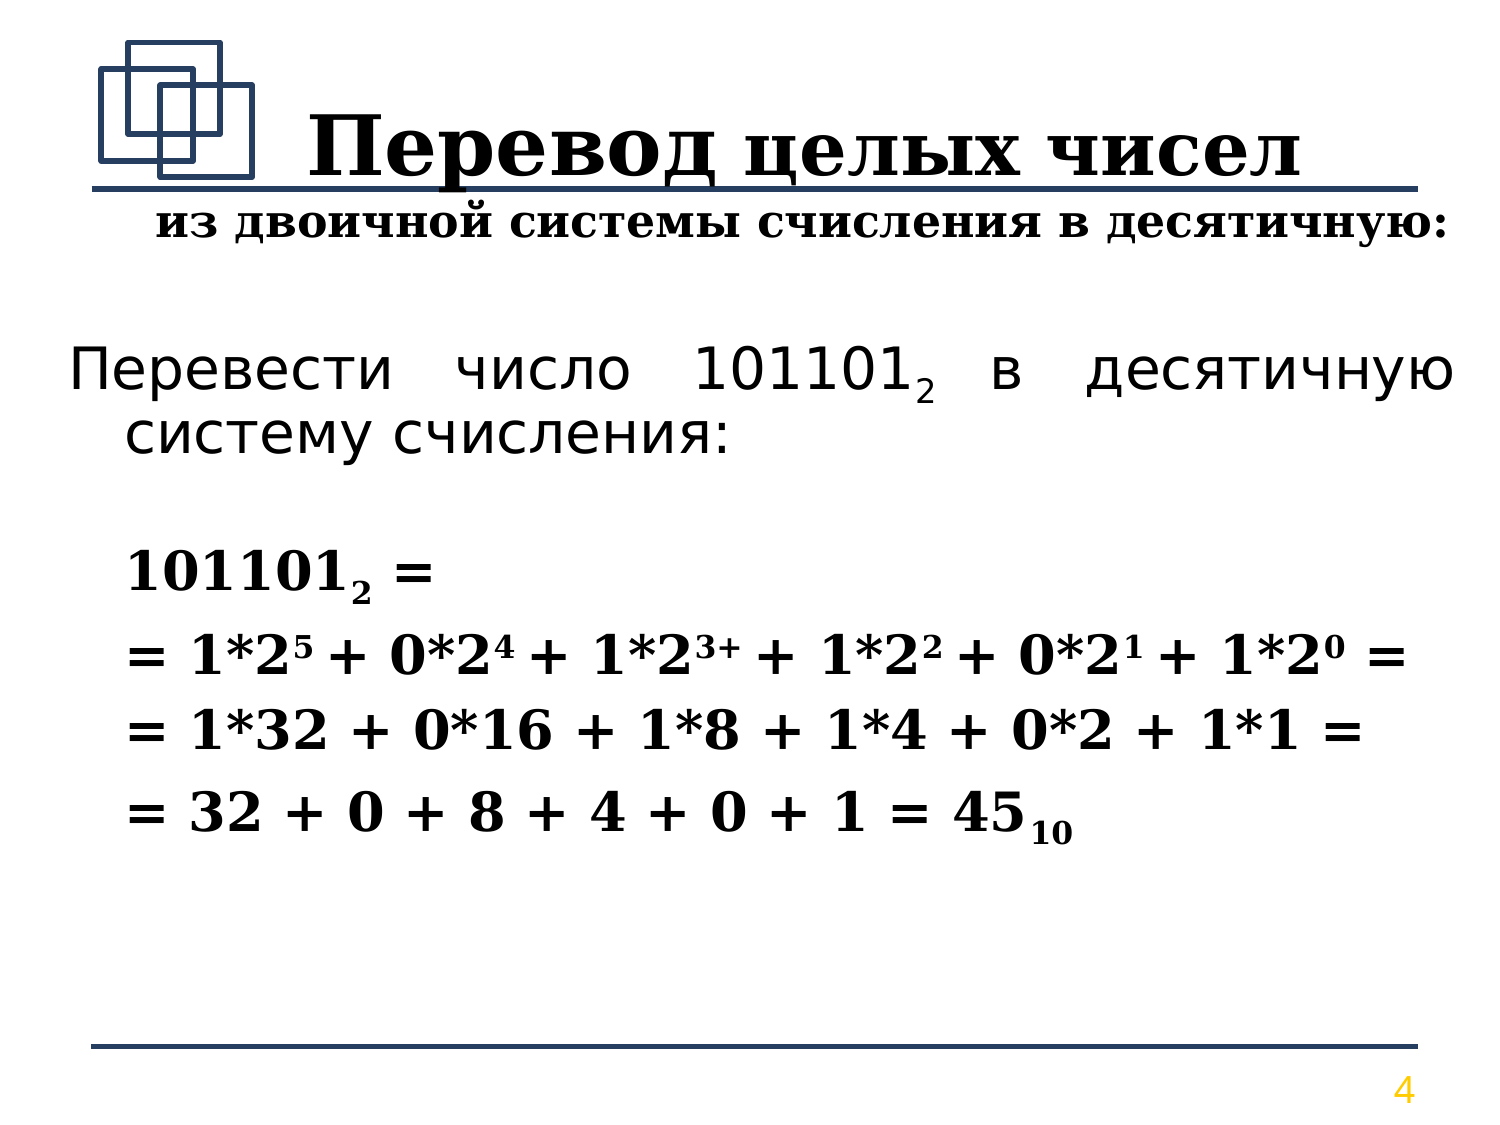

# Перевод целых чисел из двоичной системы счисления в десятичную:
Перевести число 1011012 в десятичную систему счисления:
	1011012 =
	= 1*25 + 0*24 + 1*23+ + 1*22 + 0*21 + 1*20 =
	= 1*32 + 0*16 + 1*8 + 1*4 + 0*2 + 1*1 =
	= 32 + 0 + 8 + 4 + 0 + 1 = 4510